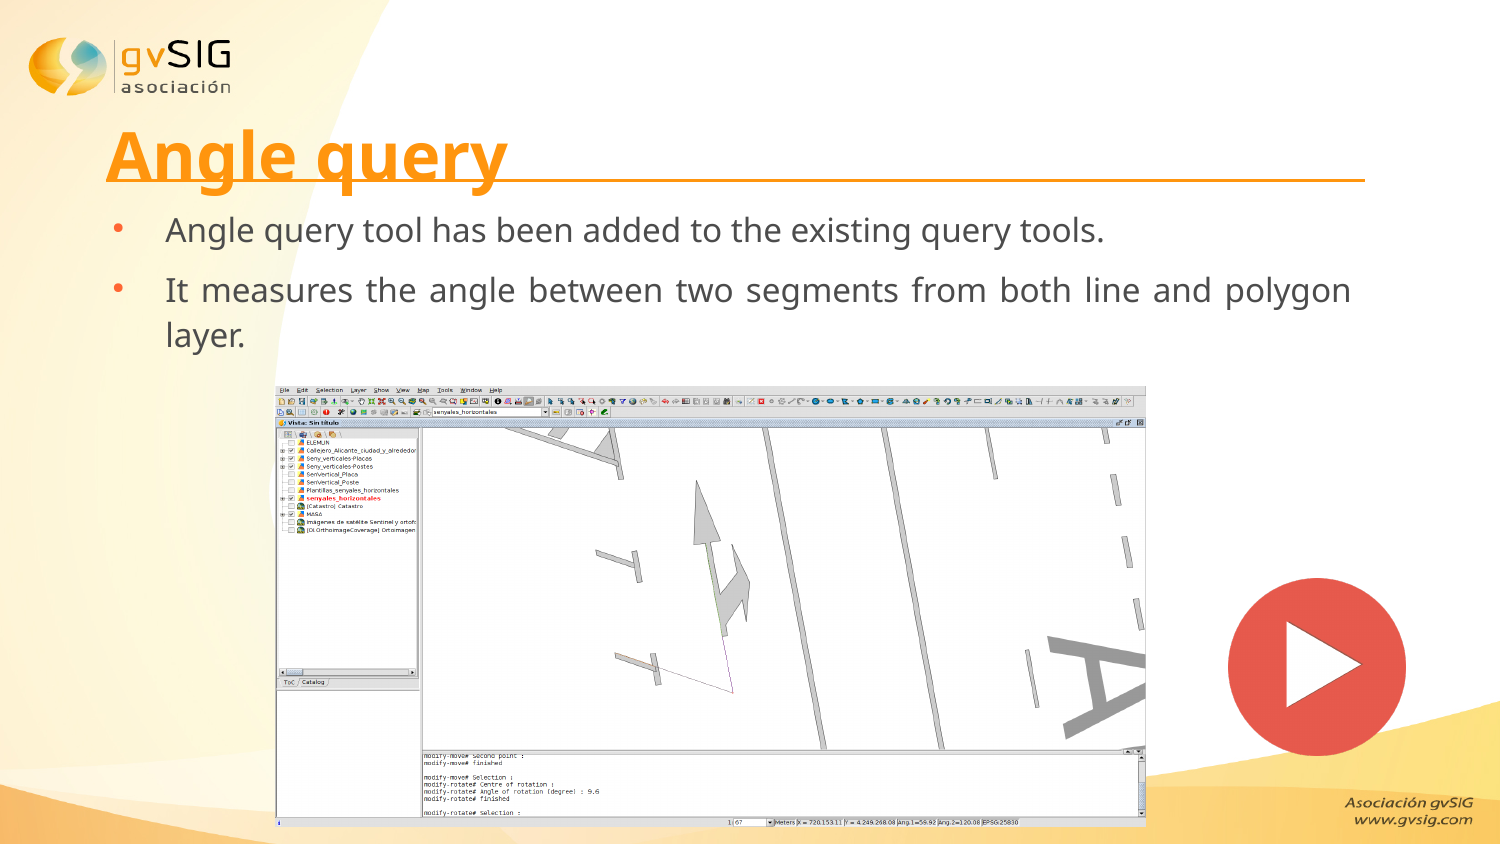

# Angle query
Angle query tool has been added to the existing query tools.
It measures the angle between two segments from both line and polygon layer.